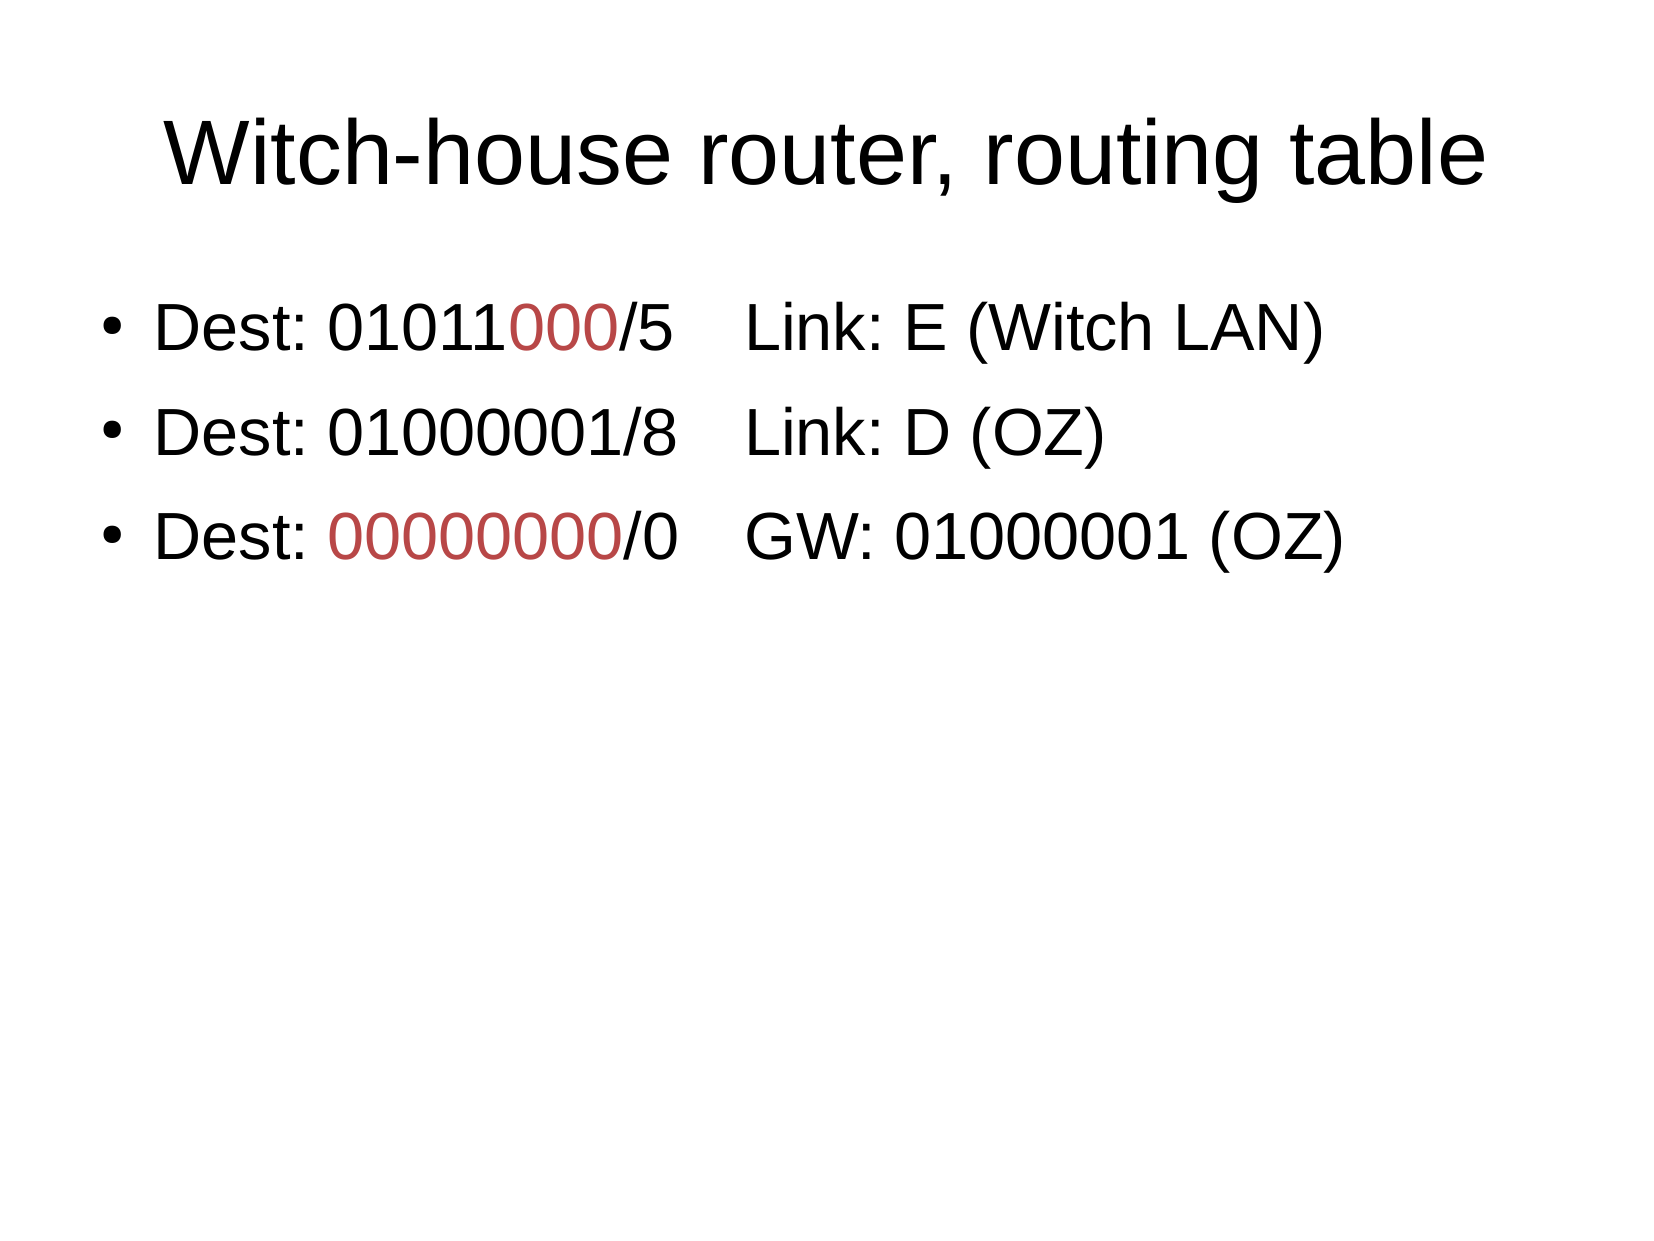

# Witch-house router, routing table
Dest: 01011000/5	Link: E (Witch LAN)
Dest: 01000001/8	Link: D (OZ)
Dest: 00000000/0	GW: 01000001 (OZ)